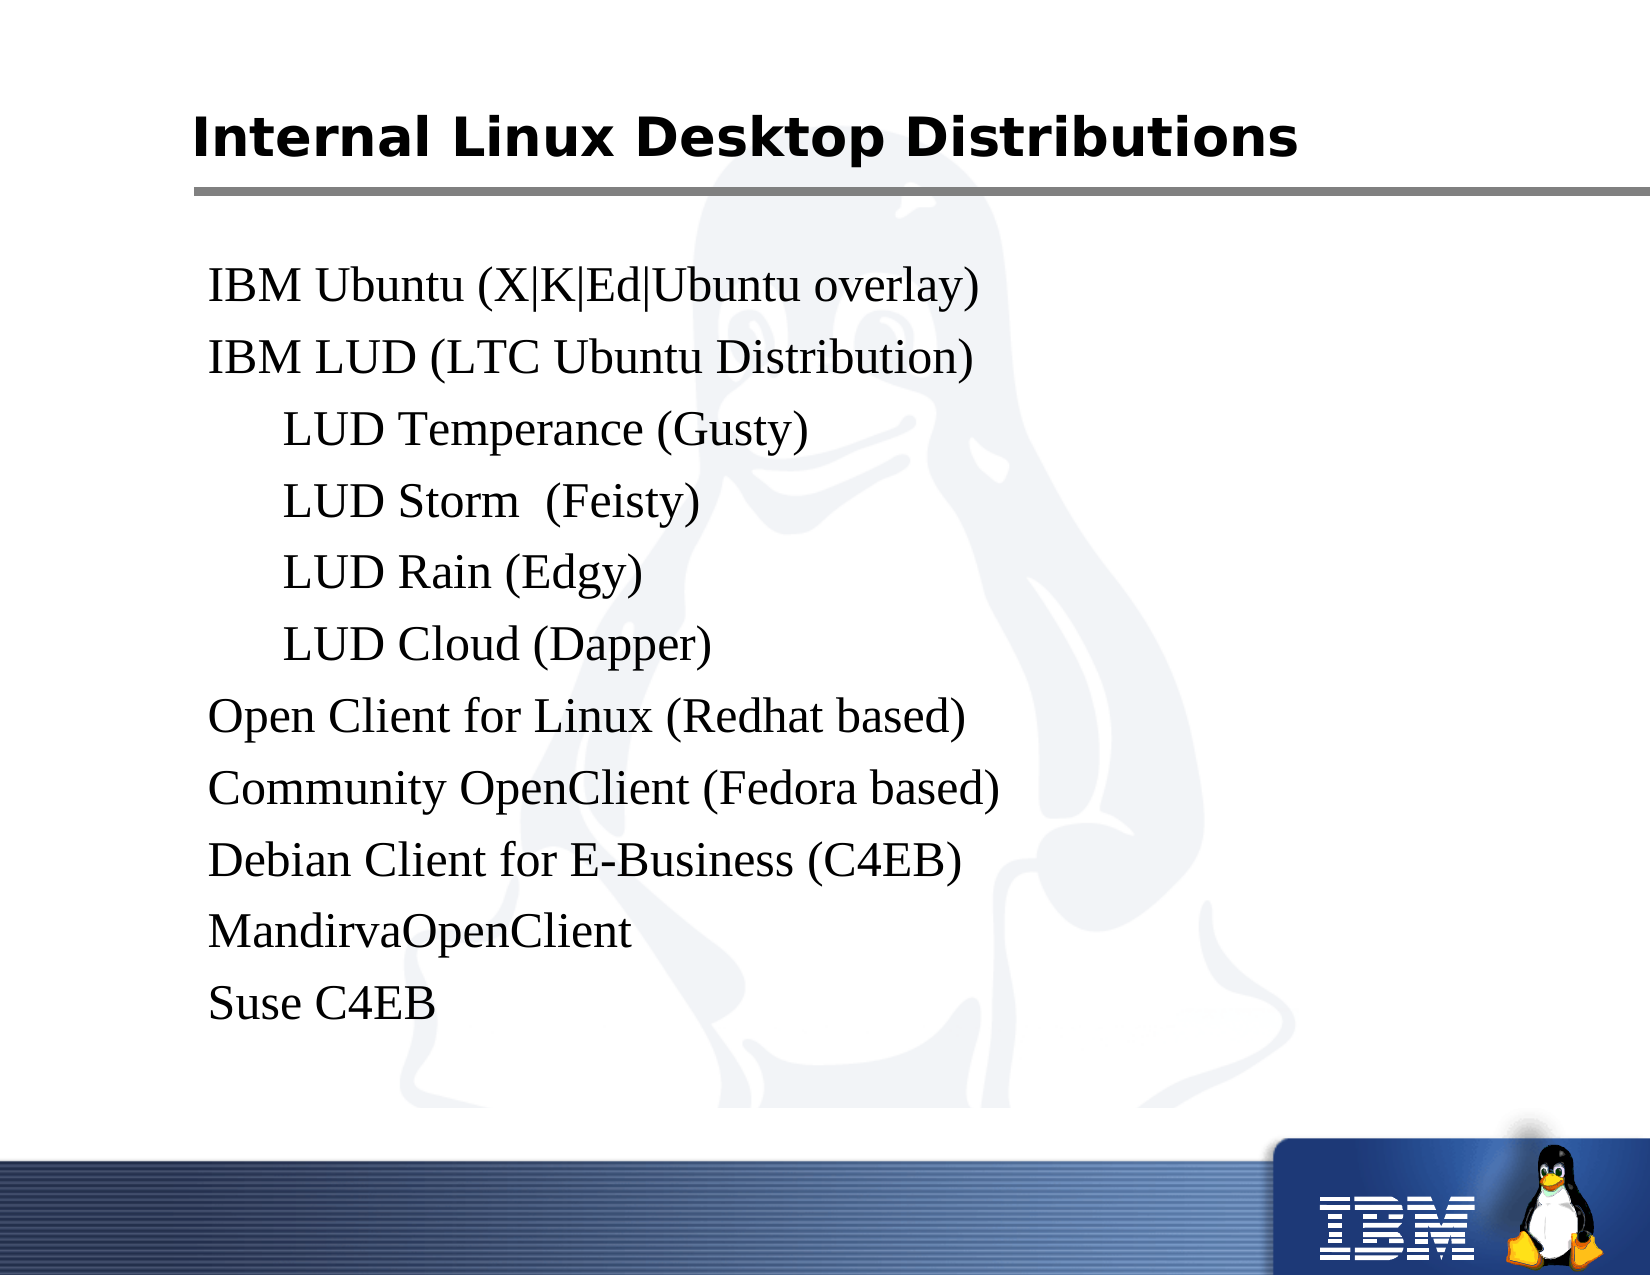

# Internal Linux Desktop Distributions
 IBM Ubuntu (X|K|Ed|Ubuntu overlay)
 IBM LUD (LTC Ubuntu Distribution)
 LUD Temperance (Gusty)
 LUD Storm (Feisty)
 LUD Rain (Edgy)
 LUD Cloud (Dapper)
 Open Client for Linux (Redhat based)
 Community OpenClient (Fedora based)
 Debian Client for E-Business (C4EB)
 MandirvaOpenClient
 Suse C4EB